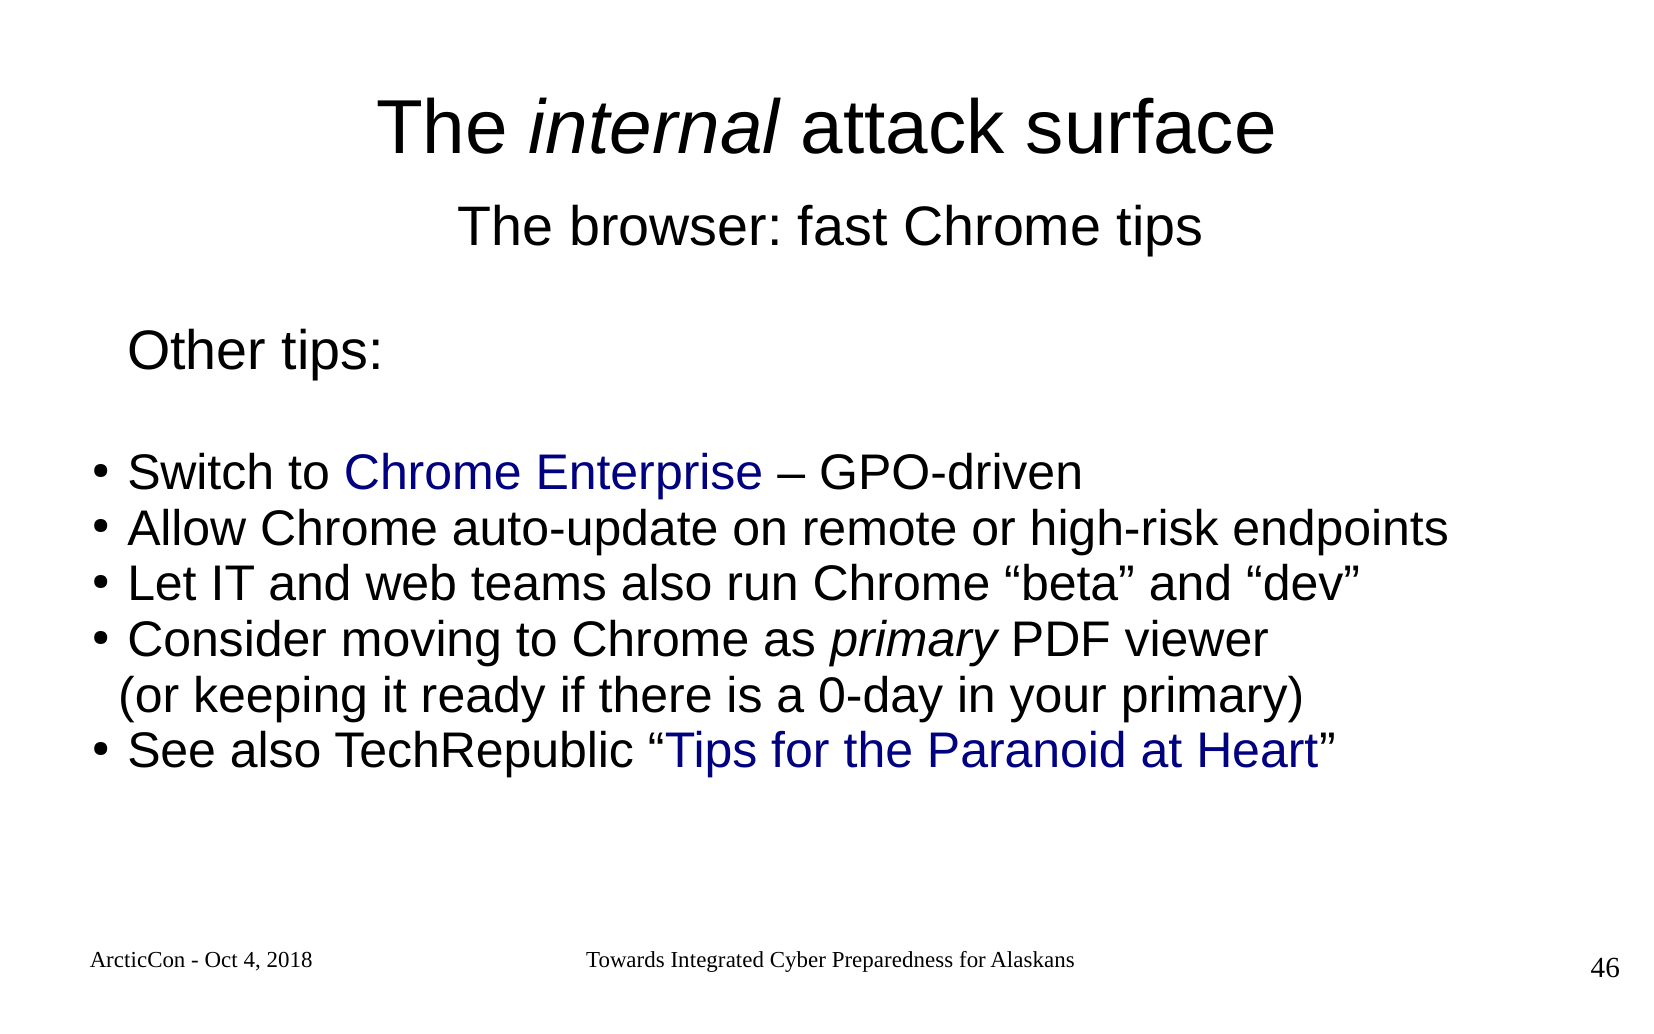

# The internal attack surface
The browser: fast Chrome tips
Other tips:
Switch to Chrome Enterprise – GPO-driven
Allow Chrome auto-update on remote or high-risk endpoints
Let IT and web teams also run Chrome “beta” and “dev”
Consider moving to Chrome as primary PDF viewer
(or keeping it ready if there is a 0-day in your primary)
See also TechRepublic “Tips for the Paranoid at Heart”